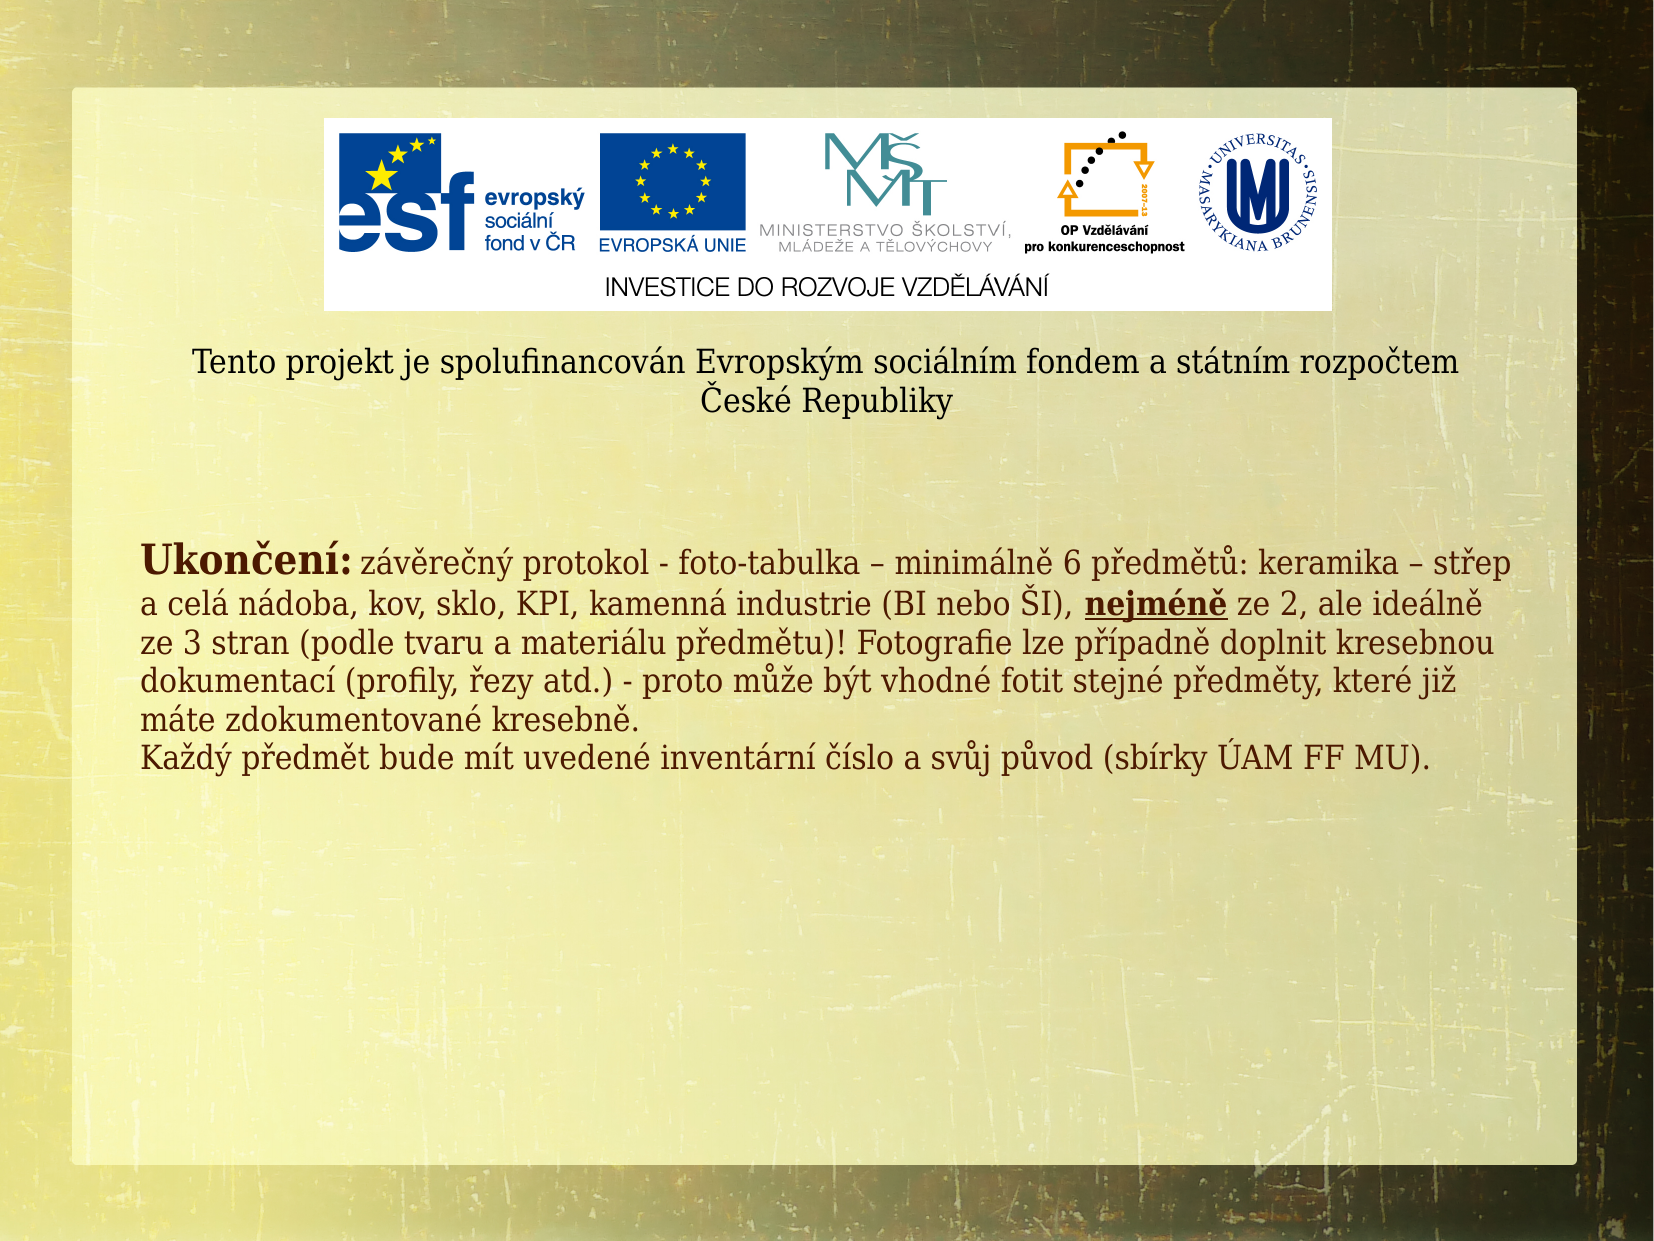

Tento projekt je spolufinancován Evropským sociálním fondem a státním rozpočtem
České Republiky
Ukončení: závěrečný protokol - foto-tabulka – minimálně 6 předmětů: keramika – střep
a celá nádoba, kov, sklo, KPI, kamenná industrie (BI nebo ŠI), nejméně ze 2, ale ideálně
ze 3 stran (podle tvaru a materiálu předmětu)! Fotografie lze případně doplnit kresebnou
dokumentací (profily, řezy atd.) - proto může být vhodné fotit stejné předměty, které již
máte zdokumentované kresebně.
Každý předmět bude mít uvedené inventární číslo a svůj původ (sbírky ÚAM FF MU).
#